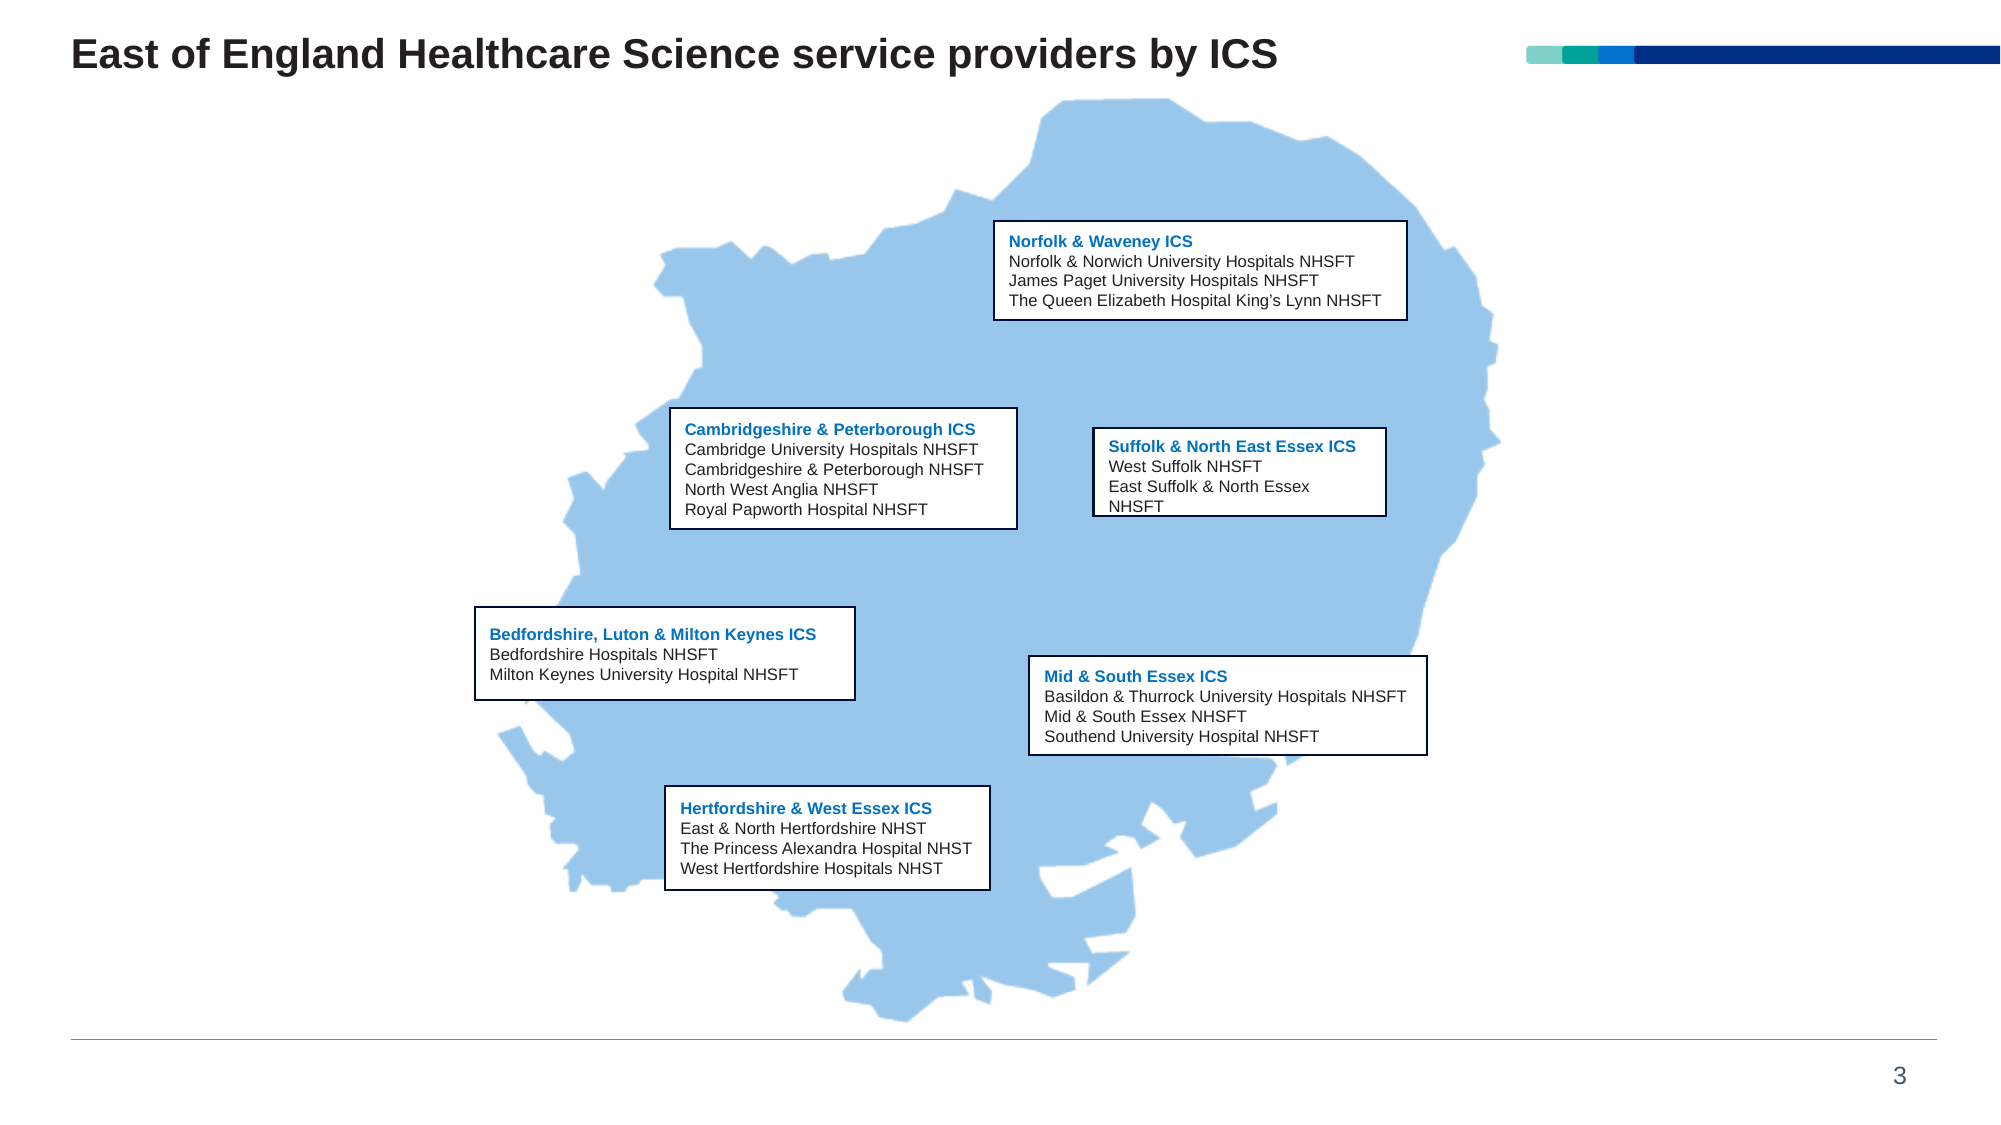

# East of England Healthcare Science service providers by ICS
Norfolk & Waveney ICS
Norfolk & Norwich University Hospitals NHSFT
James Paget University Hospitals NHSFT
The Queen Elizabeth Hospital King’s Lynn NHSFT
Cambridgeshire & Peterborough ICS
Cambridge University Hospitals NHSFT
Cambridgeshire & Peterborough NHSFT
North West Anglia NHSFT
Royal Papworth Hospital NHSFT
Suffolk & North East Essex ICS
West Suffolk NHSFT
East Suffolk & North Essex NHSFT
Bedfordshire, Luton & Milton Keynes ICS
Bedfordshire Hospitals NHSFT
Milton Keynes University Hospital NHSFT
Mid & South Essex ICS
Basildon & Thurrock University Hospitals NHSFT
Mid & South Essex NHSFT
Southend University Hospital NHSFT
Hertfordshire & West Essex ICS
East & North Hertfordshire NHST
The Princess Alexandra Hospital NHST
West Hertfordshire Hospitals NHST